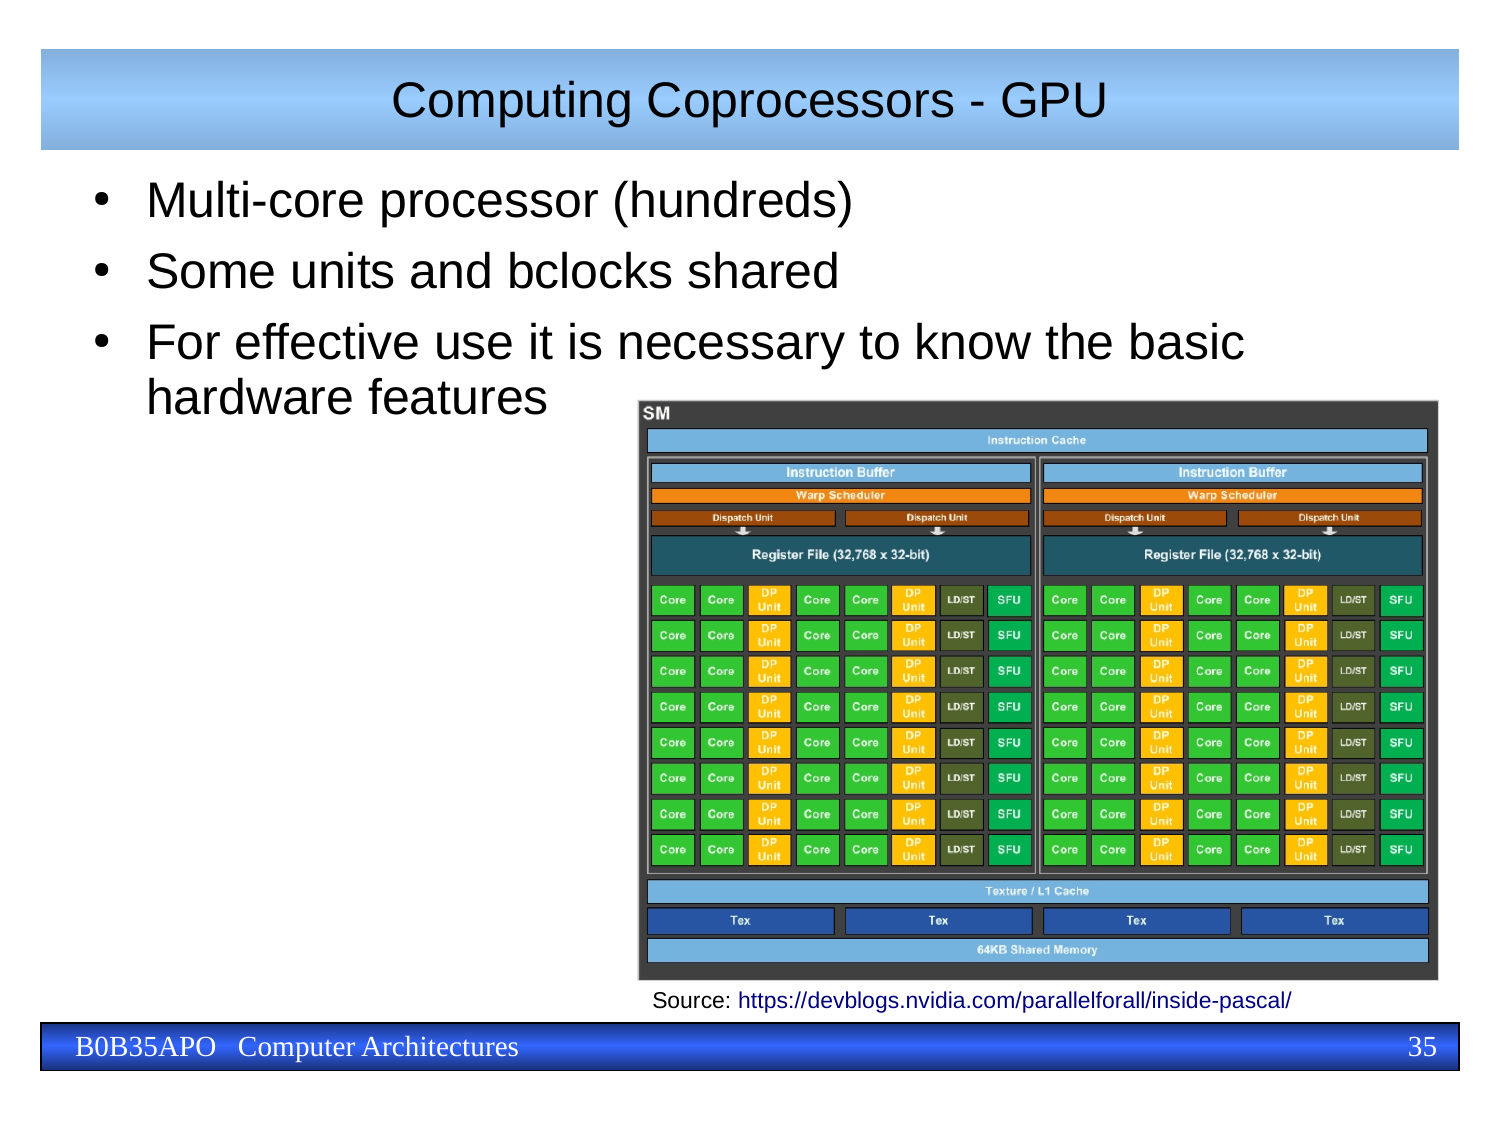

# Computing Coprocessors - GPU
Multi-core processor (hundreds)
Some units and bclocks shared
For effective use it is necessary to know the basic hardware features
Source: https://devblogs.nvidia.com/parallelforall/inside-pascal/
B0B35APO Computer Architectures
35